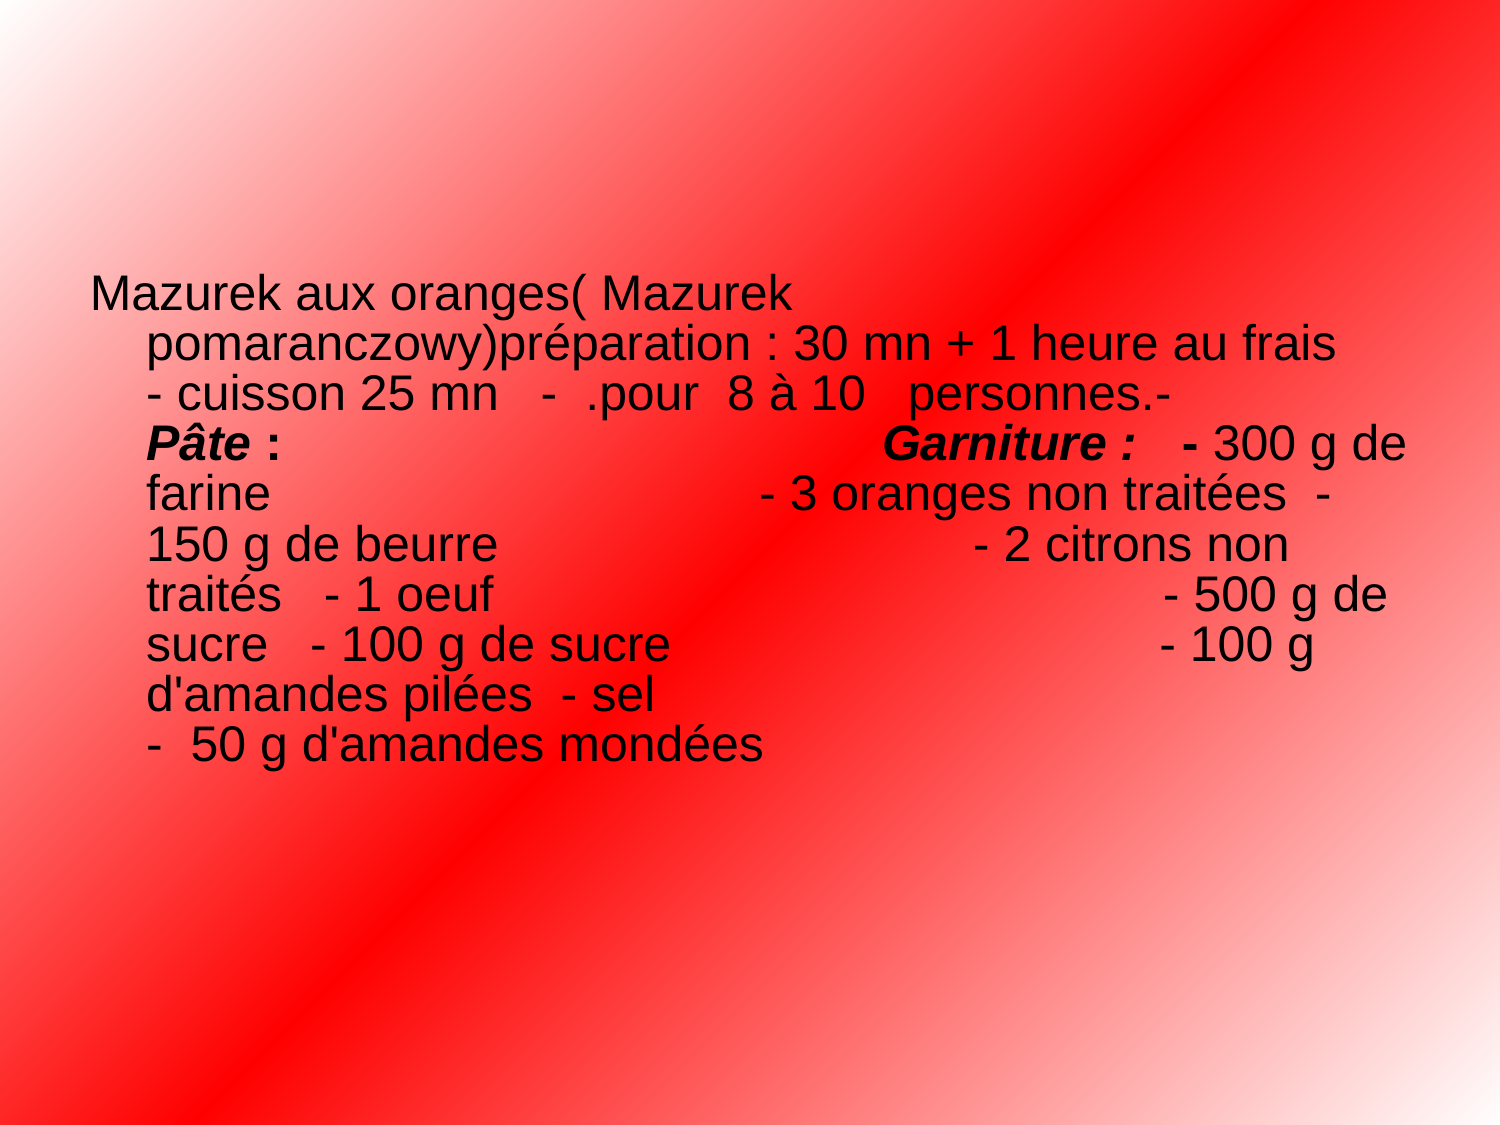

#
Mazurek aux oranges( Mazurek pomaranczowy)préparation : 30 mn + 1 heure au frais  - cuisson 25 mn   -  .pour  8 à 10   personnes.- Pâte :                                           Garniture :   - 300 g de farine                                   - 3 oranges non traitées  - 150 g de beurre                                  - 2 citrons non traités   - 1 oeuf                                                - 500 g de sucre   - 100 g de sucre                                   - 100 g d'amandes pilées  - sel                                                    -  50 g d'amandes mondées